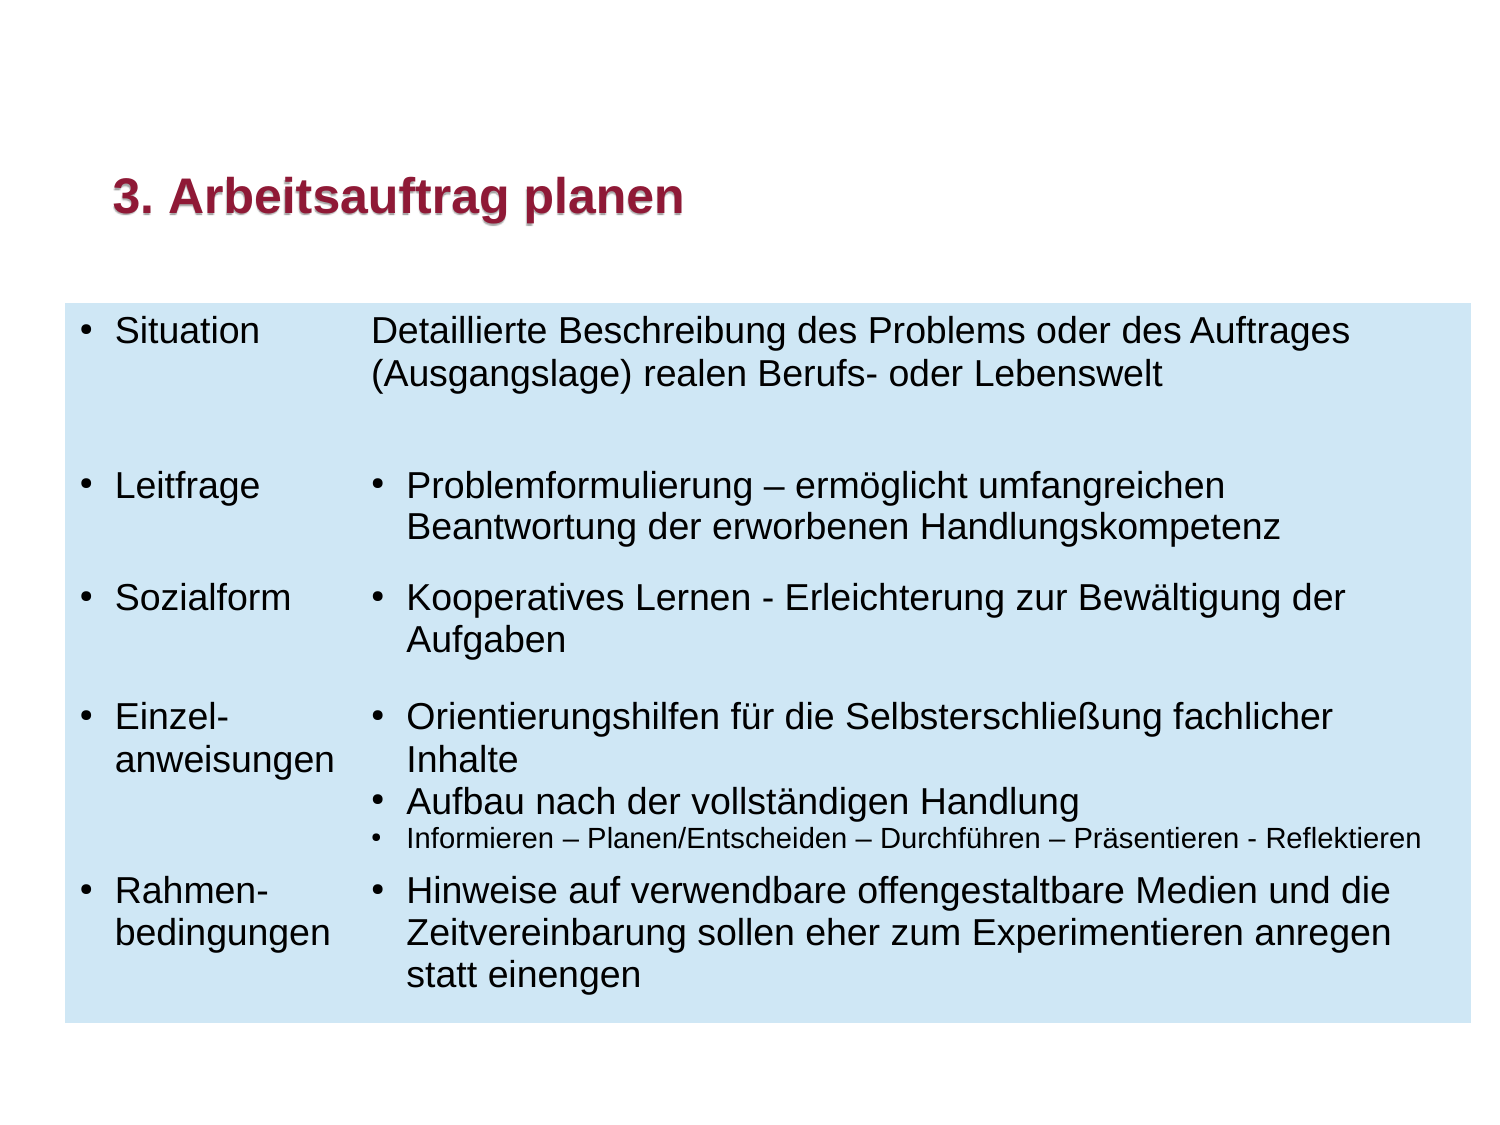

# 3. Arbeitsauftrag planen
| Situation | Detaillierte Beschreibung des Problems oder des Auftrages (Ausgangslage) realen Berufs- oder Lebenswelt |
| --- | --- |
| Leitfrage | Problemformulierung – ermöglicht umfangreichen Beantwortung der erworbenen Handlungskompetenz |
| Sozialform | Kooperatives Lernen - Erleichterung zur Bewältigung der Aufgaben |
| Einzel-anweisungen | Orientierungshilfen für die Selbsterschließung fachlicher Inhalte Aufbau nach der vollständigen Handlung Informieren – Planen/Entscheiden – Durchführen – Präsentieren - Reflektieren |
| Rahmen-bedingungen | Hinweise auf verwendbare offengestaltbare Medien und die Zeitvereinbarung sollen eher zum Experimentieren anregen statt einengen |